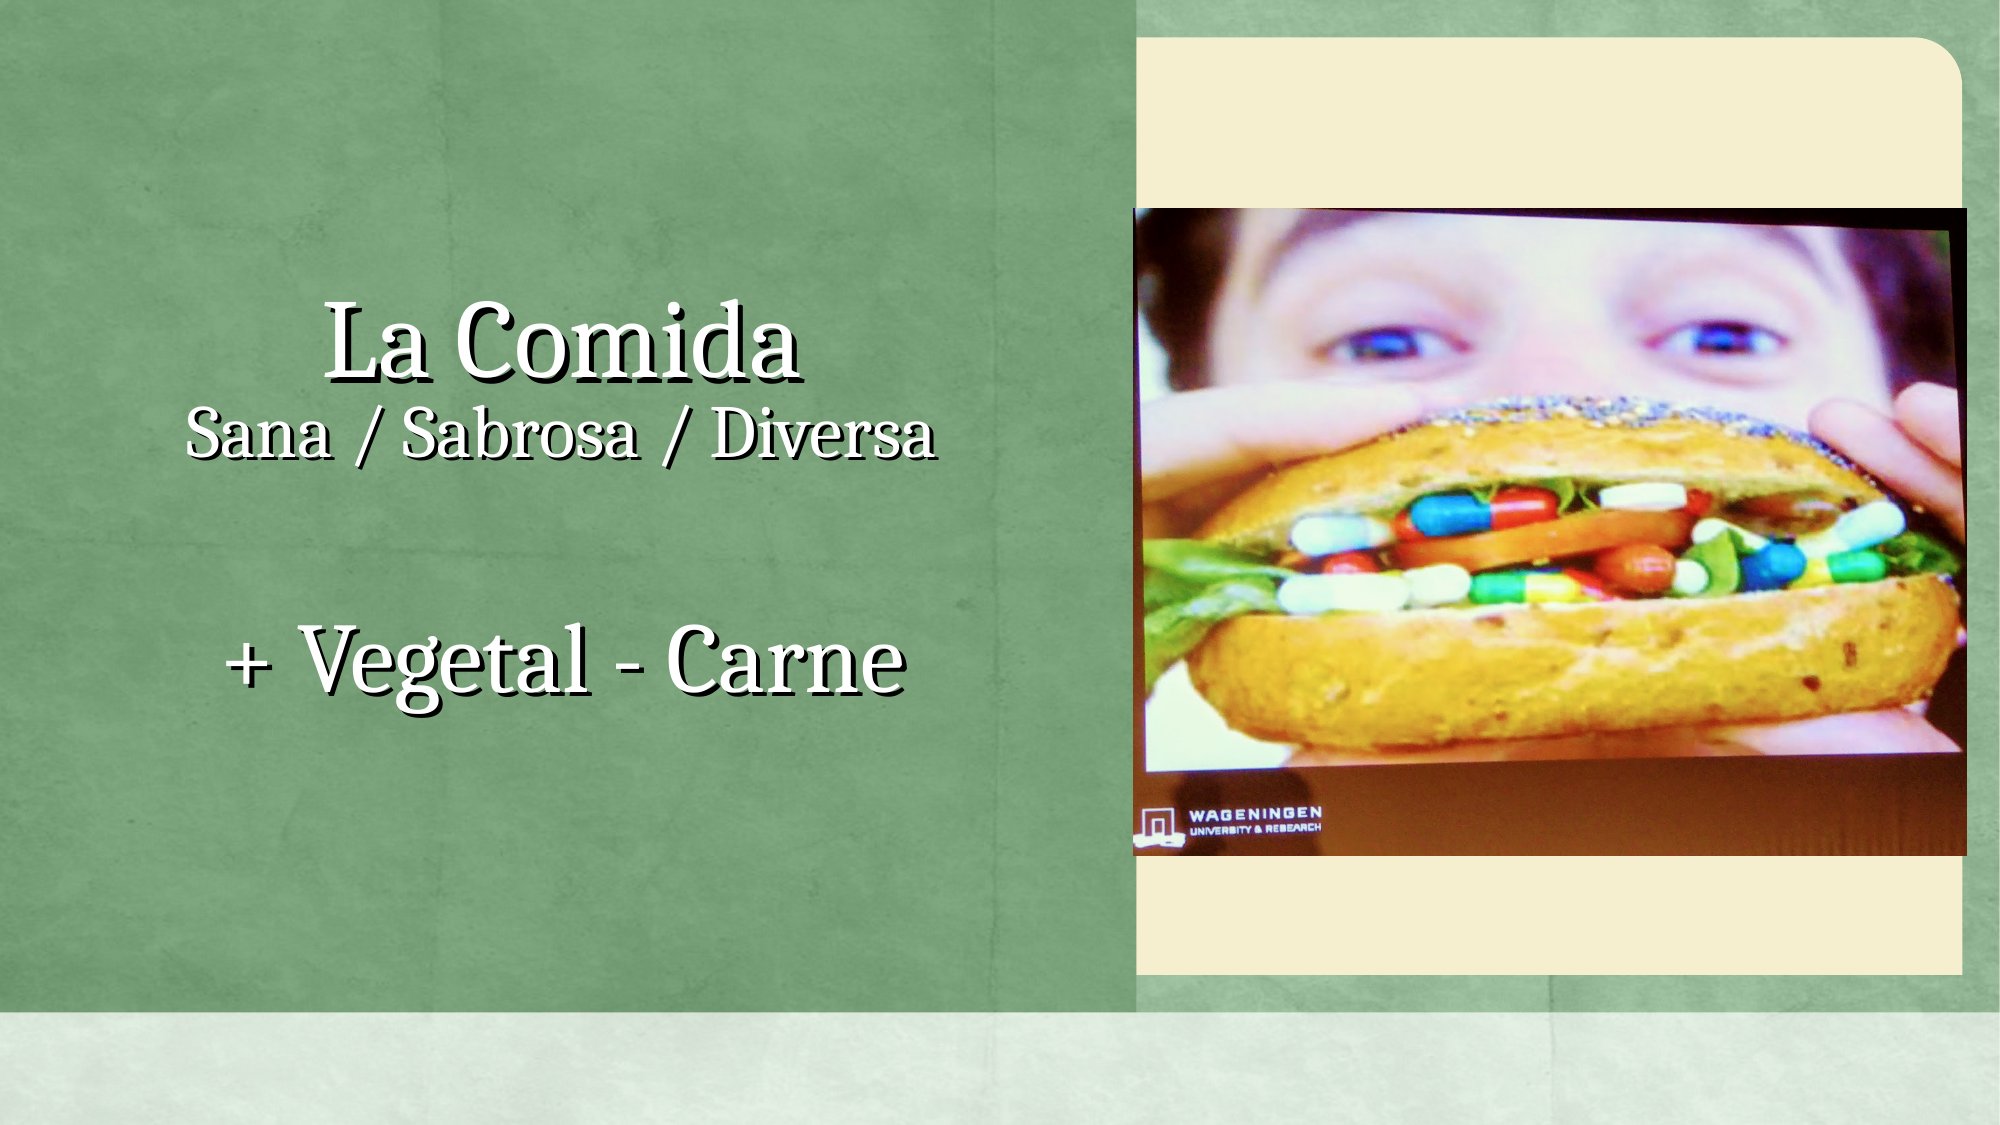

# La Comida Sana / Sabrosa / Diversa + Vegetal - Carne